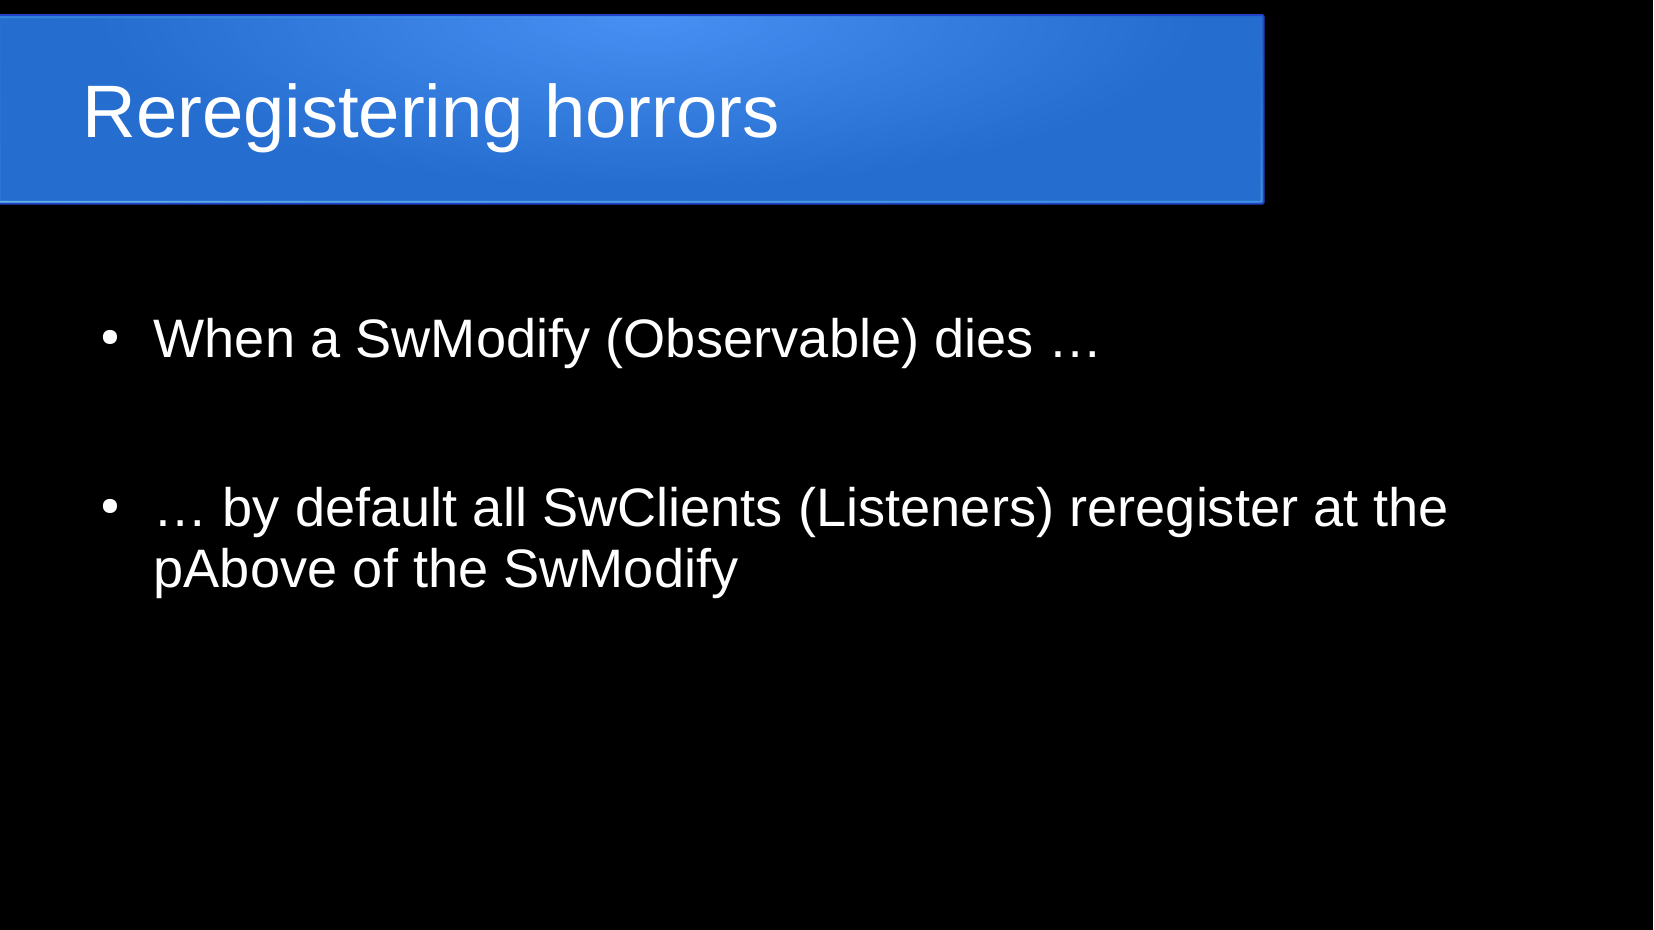

# Reregistering horrors
When a SwModify (Observable) dies …
… by default all SwClients (Listeners) reregister at the pAbove of the SwModify